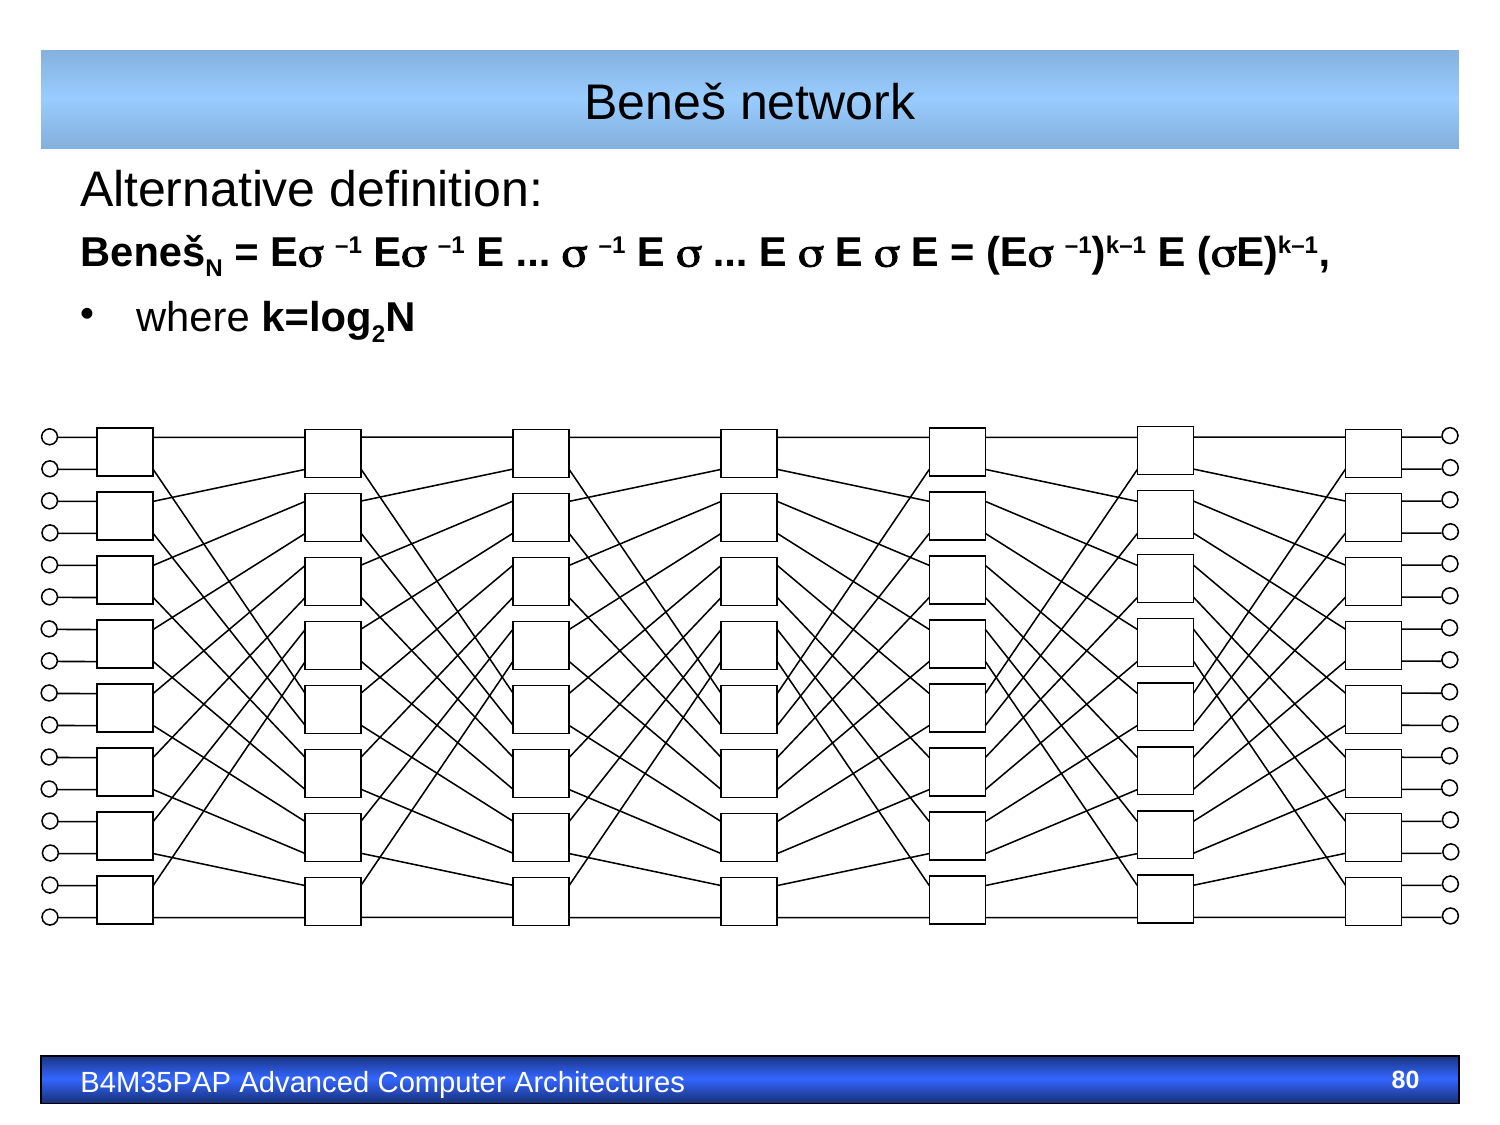

# Beneš network
Alternative definition:
BenešN = E –1 E –1 E ...  –1 E  ... E  E  E = (E –1)k–1 E (E)k–1,
where k=log2N